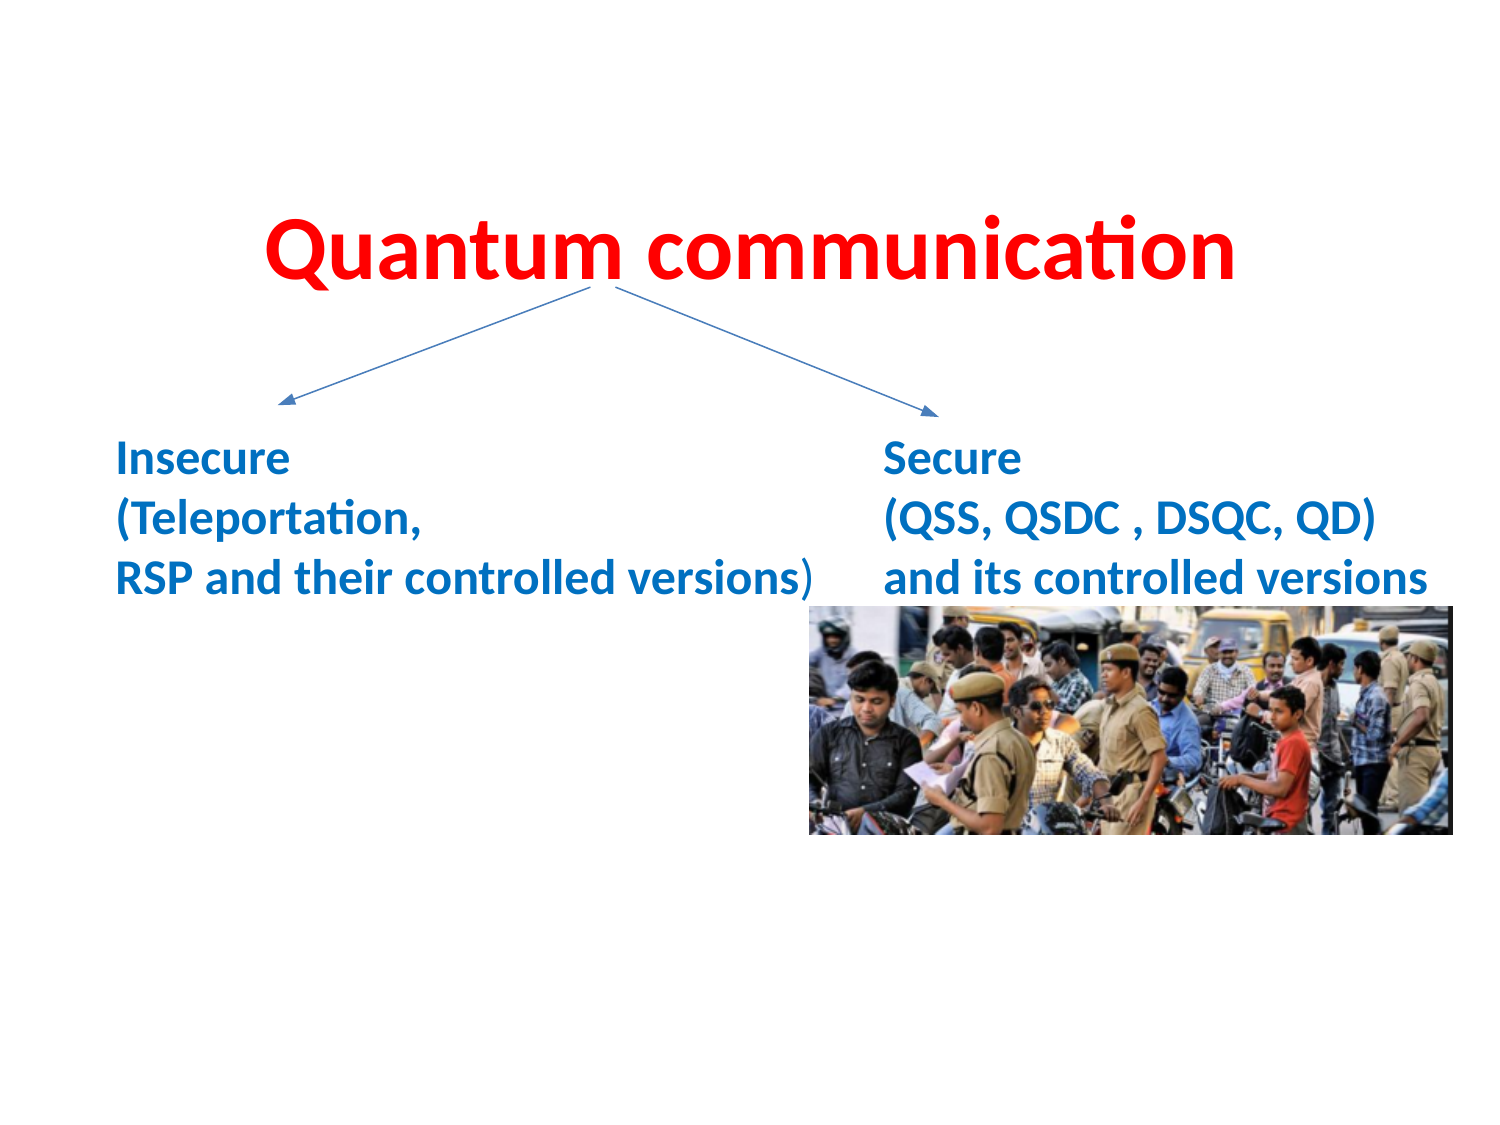

# Quantum communication
Insecure
(Teleportation,
RSP and their controlled versions)
Secure
(QSS, QSDC , DSQC, QD)
and its controlled versions